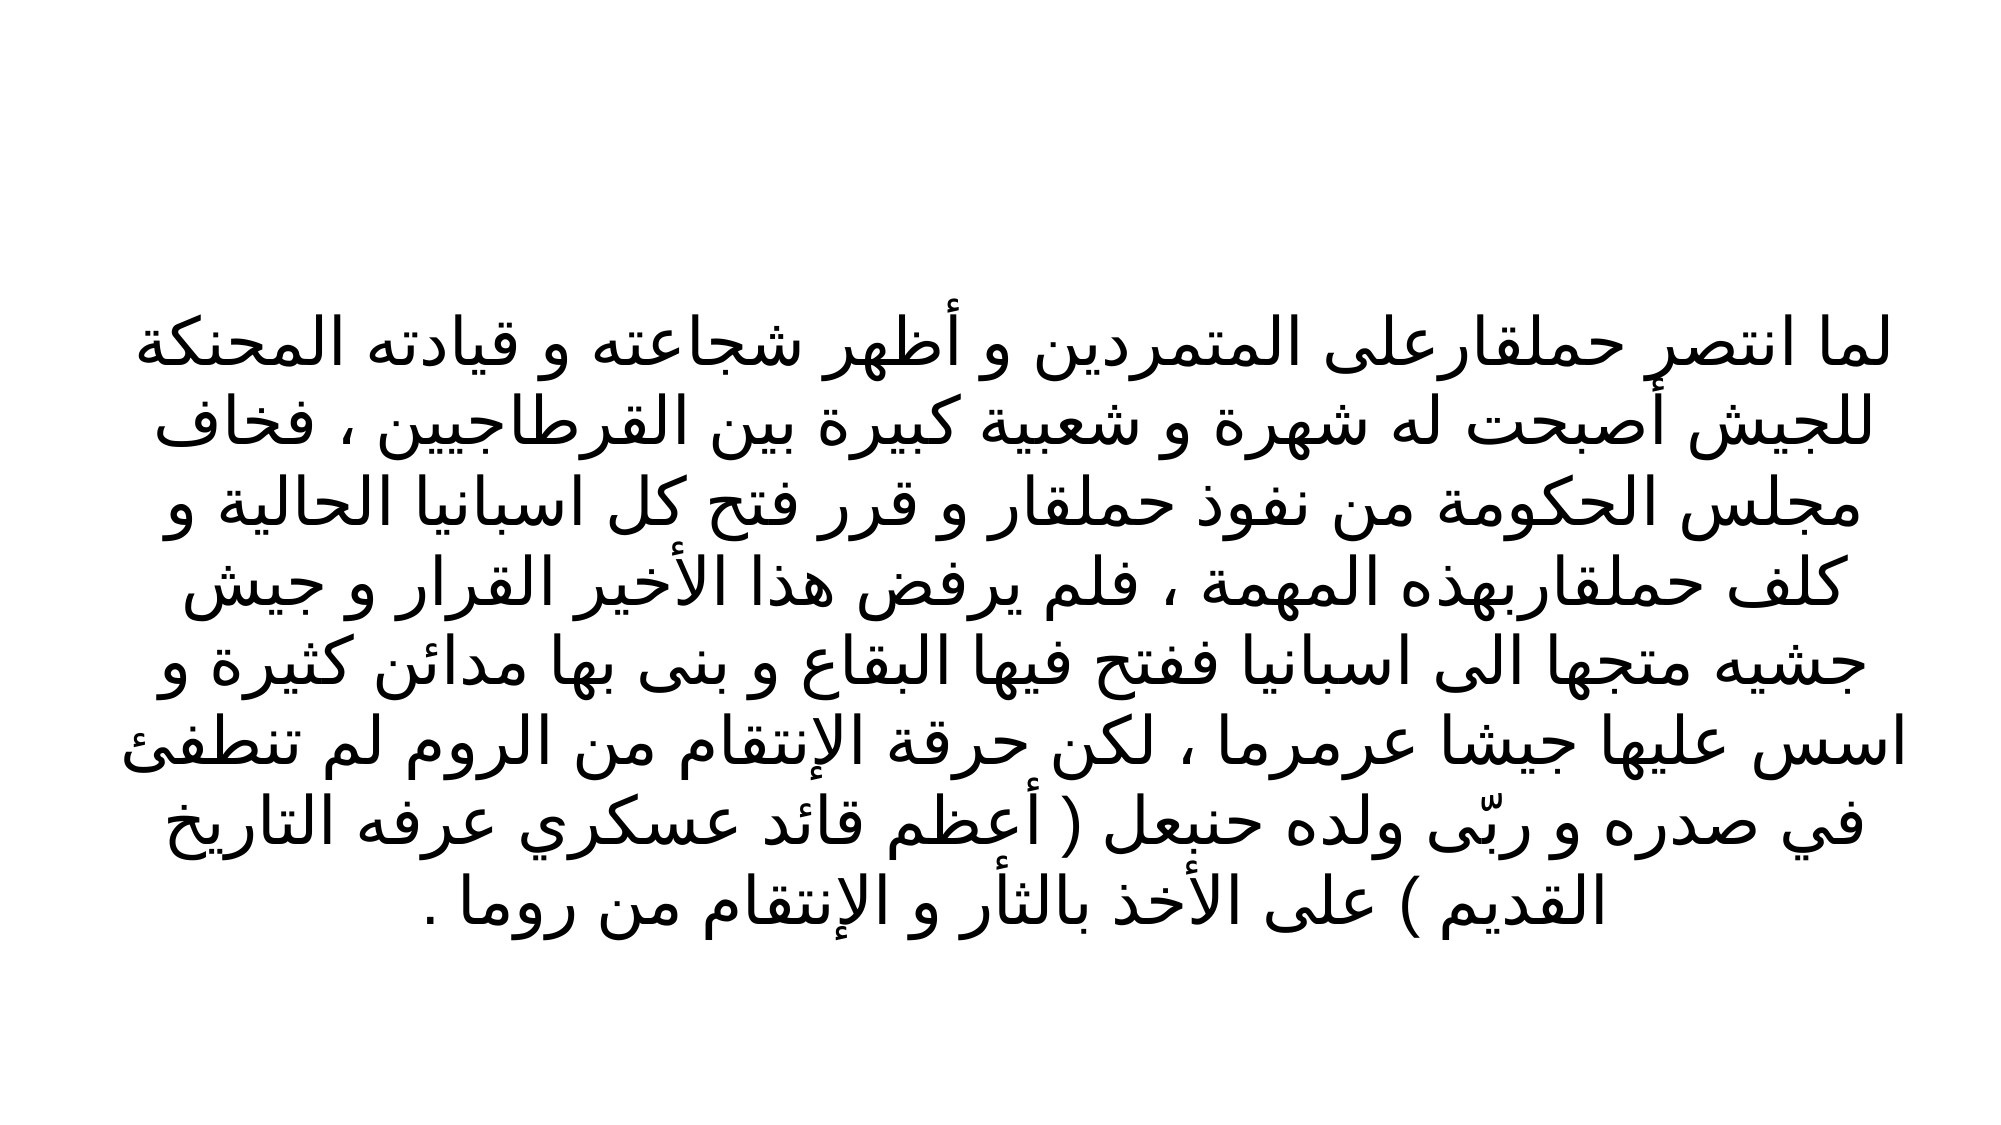

لما انتصر حملقارعلى المتمردين و أظهر شجاعته و قيادته المحنكة للجيش أصبحت له شهرة و شعبية كبيرة بين القرطاجيين ، فخاف مجلس الحكومة من نفوذ حملقار و قرر فتح كل اسبانيا الحالية و كلف حملقاربهذه المهمة ، فلم يرفض هذا الأخير القرار و جيش جشيه متجها الى اسبانيا ففتح فيها البقاع و بنى بها مدائن كثيرة و اسس عليها جيشا عرمرما ، لكن حرقة الإنتقام من الروم لم تنطفئ في صدره و ربّى ولده حنبعل ( أعظم قائد عسكري عرفه التاريخ القديم ) على الأخذ بالثأر و الإنتقام من روما .